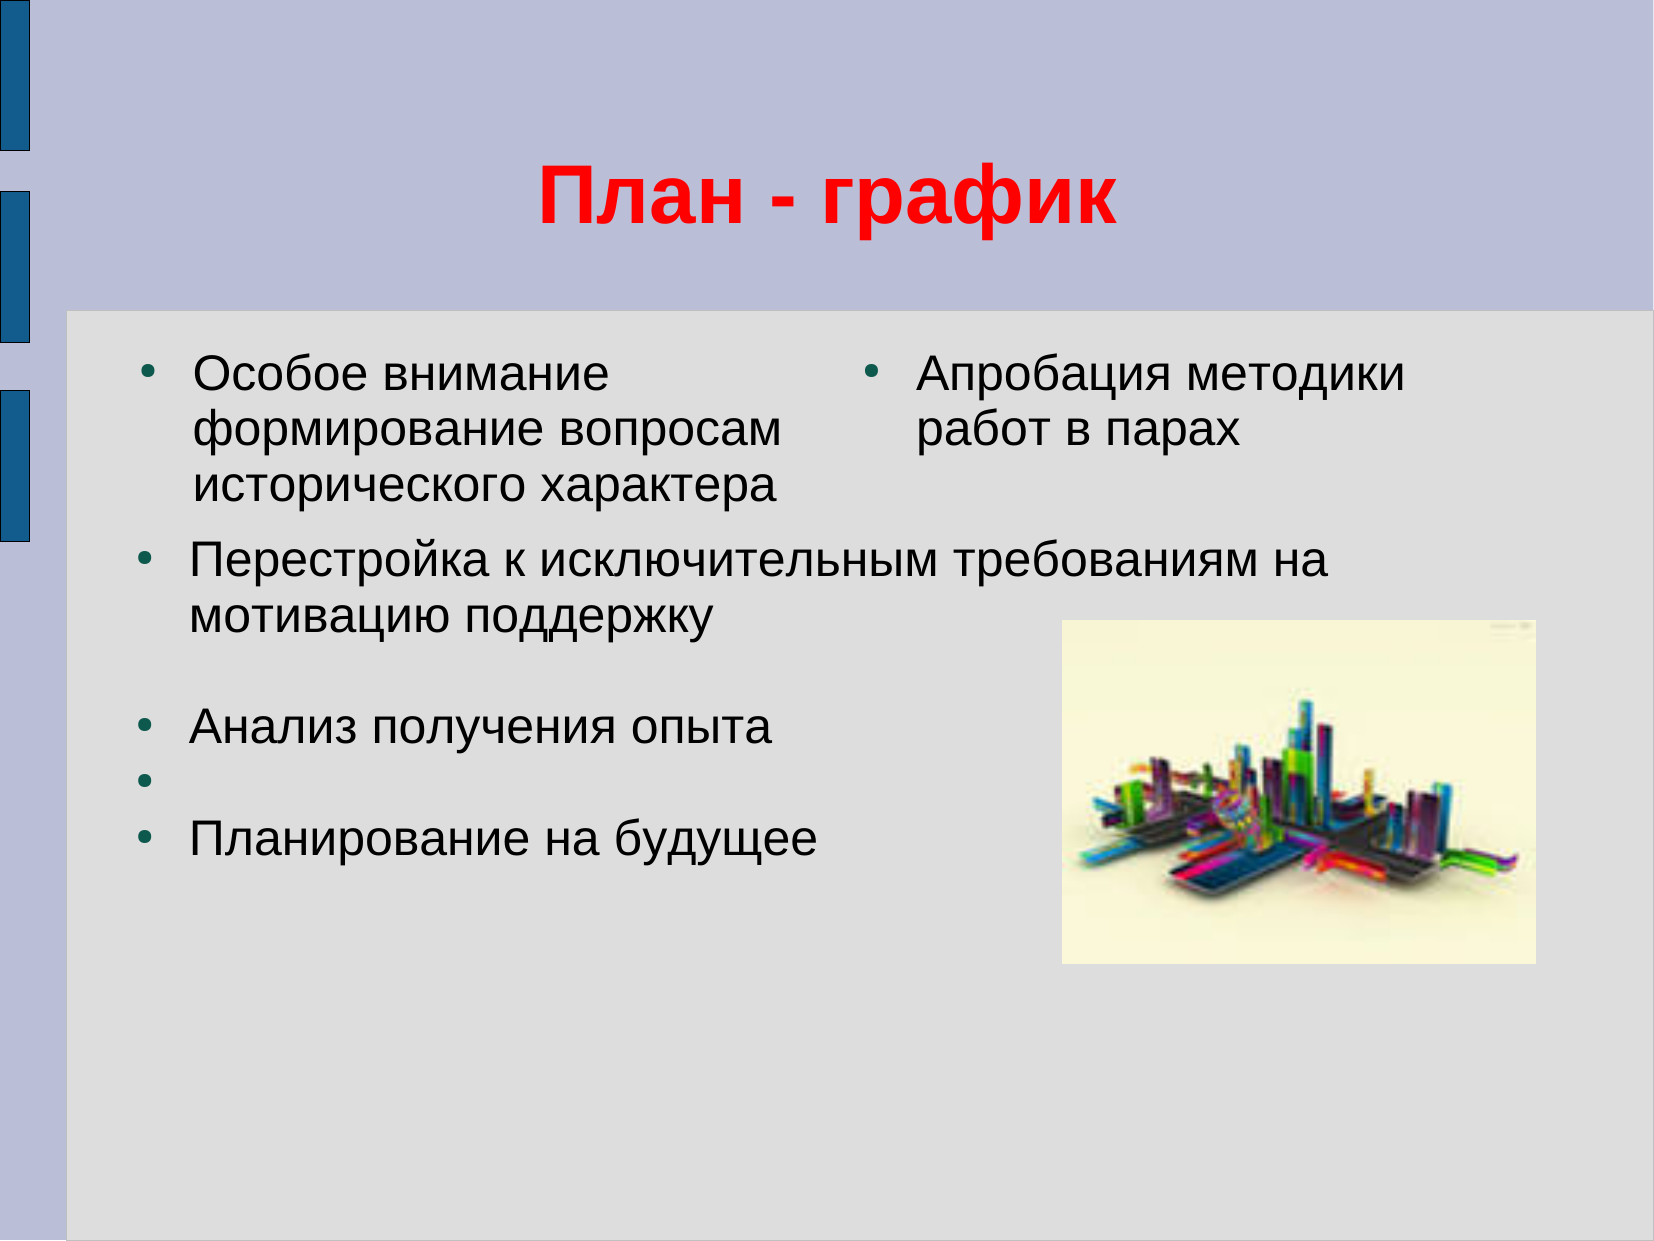

# План - график
Особое внимание формирование вопросам
исторического характера
Апробация методики работ в парах
Перестройка к исключительным требованиям на мотивацию поддержку
Анализ получения опыта
Планирование на будущее